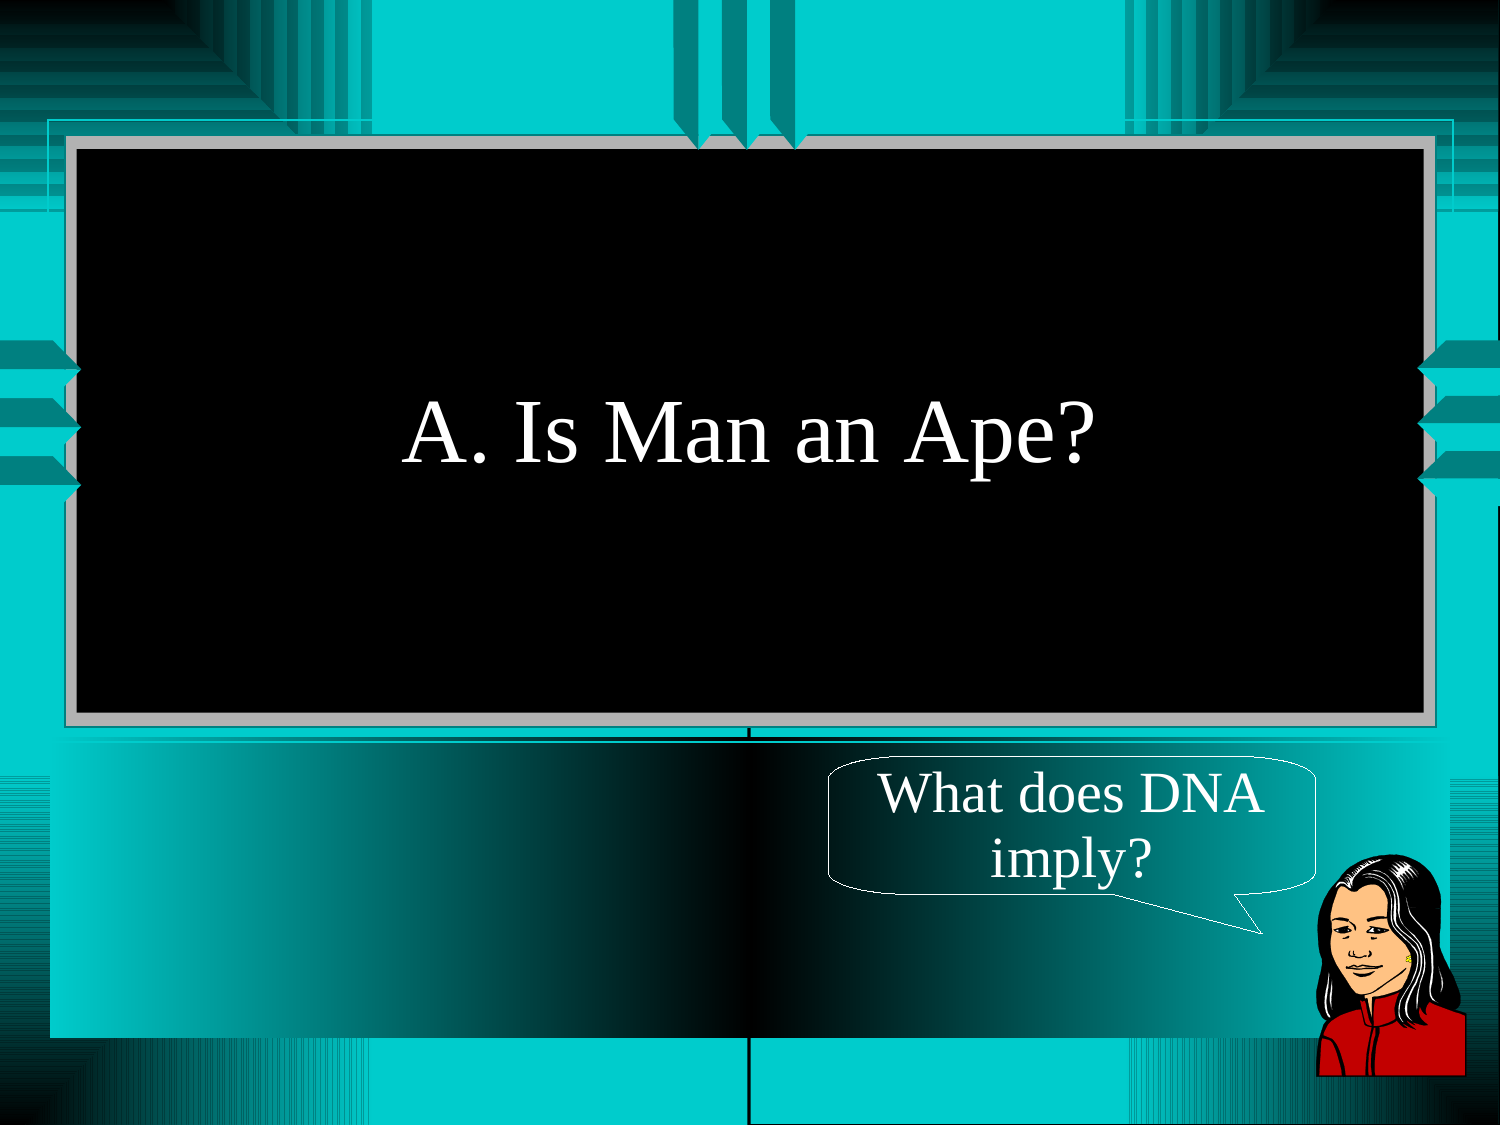

# A. Is Man an Ape?
What does DNA
imply?